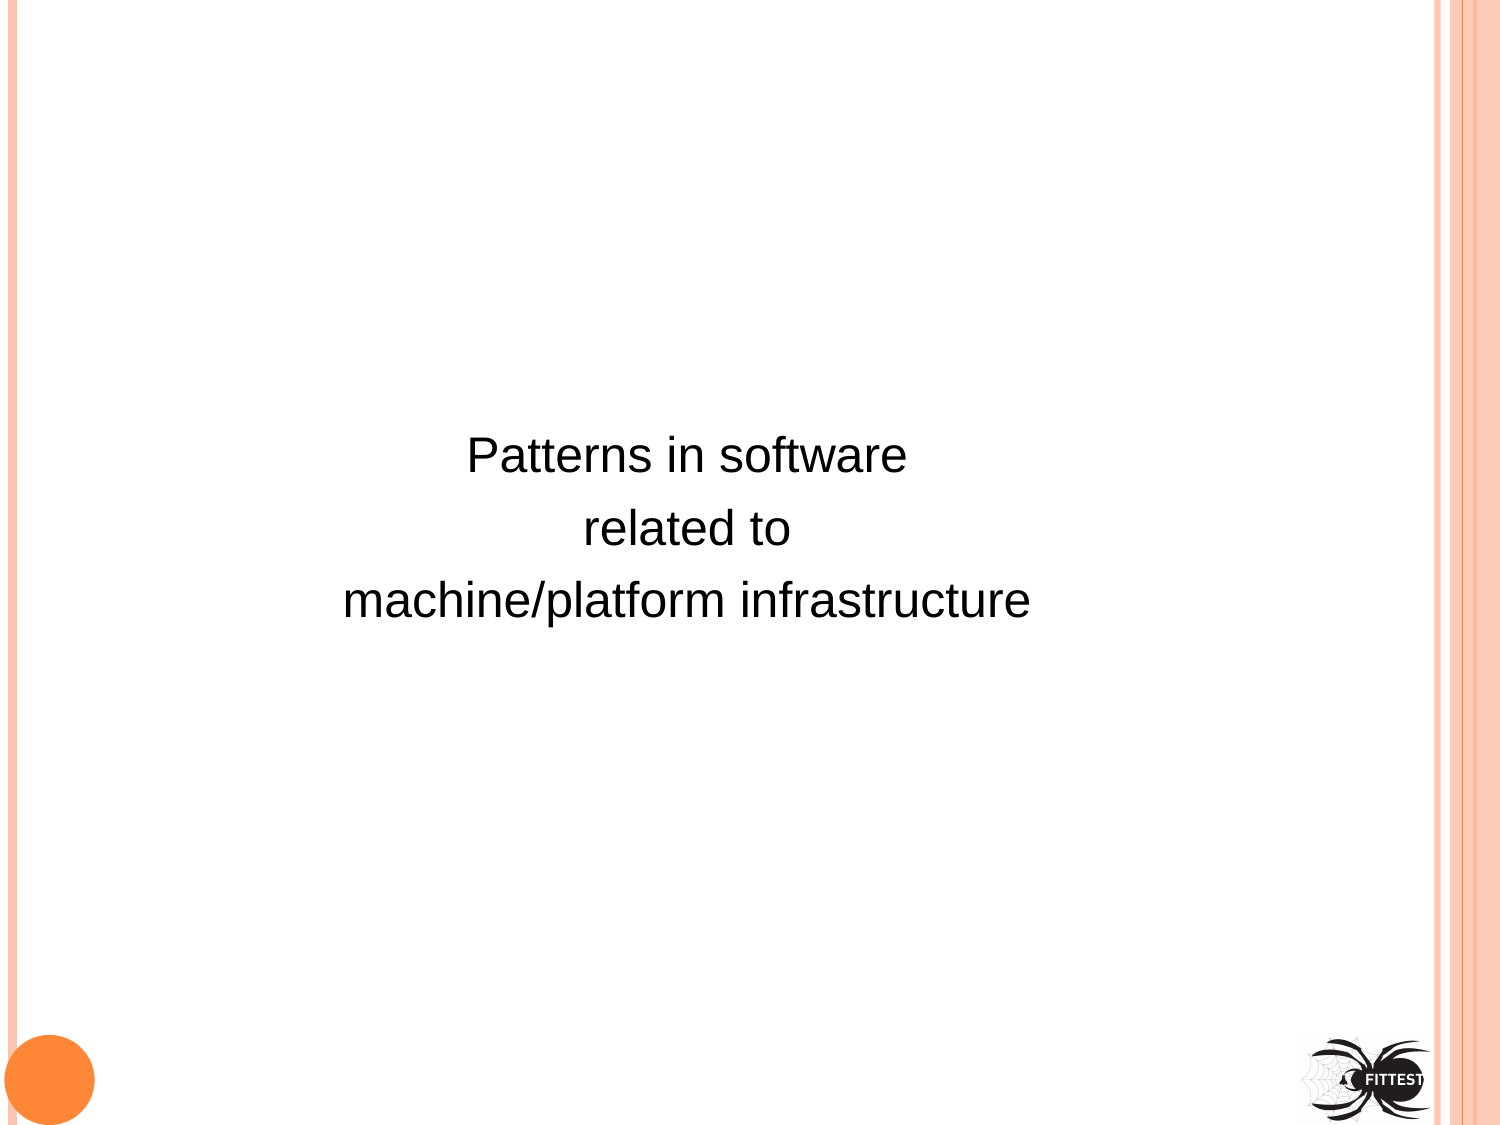

# Patterns in software
related to
machine/platform infrastructure